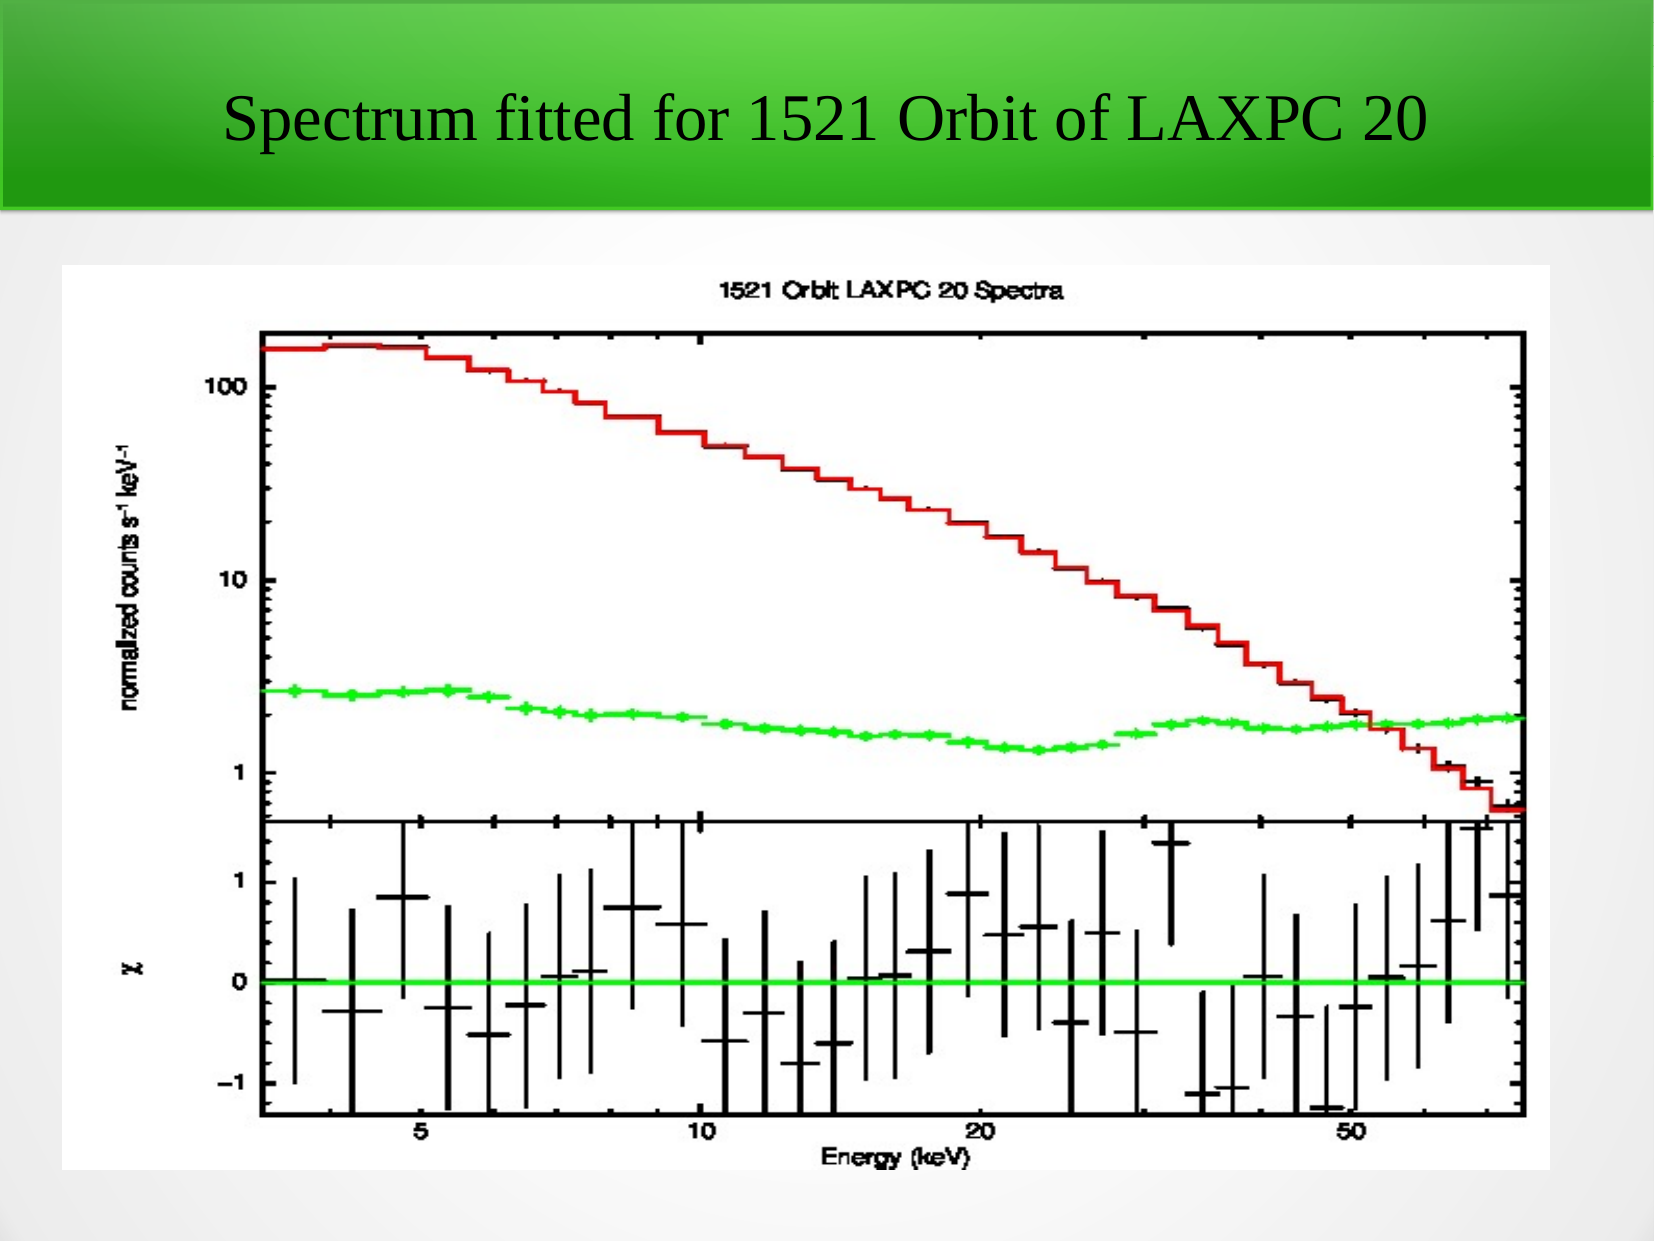

# Spectrum fitted for 1521 Orbit of LAXPC 20